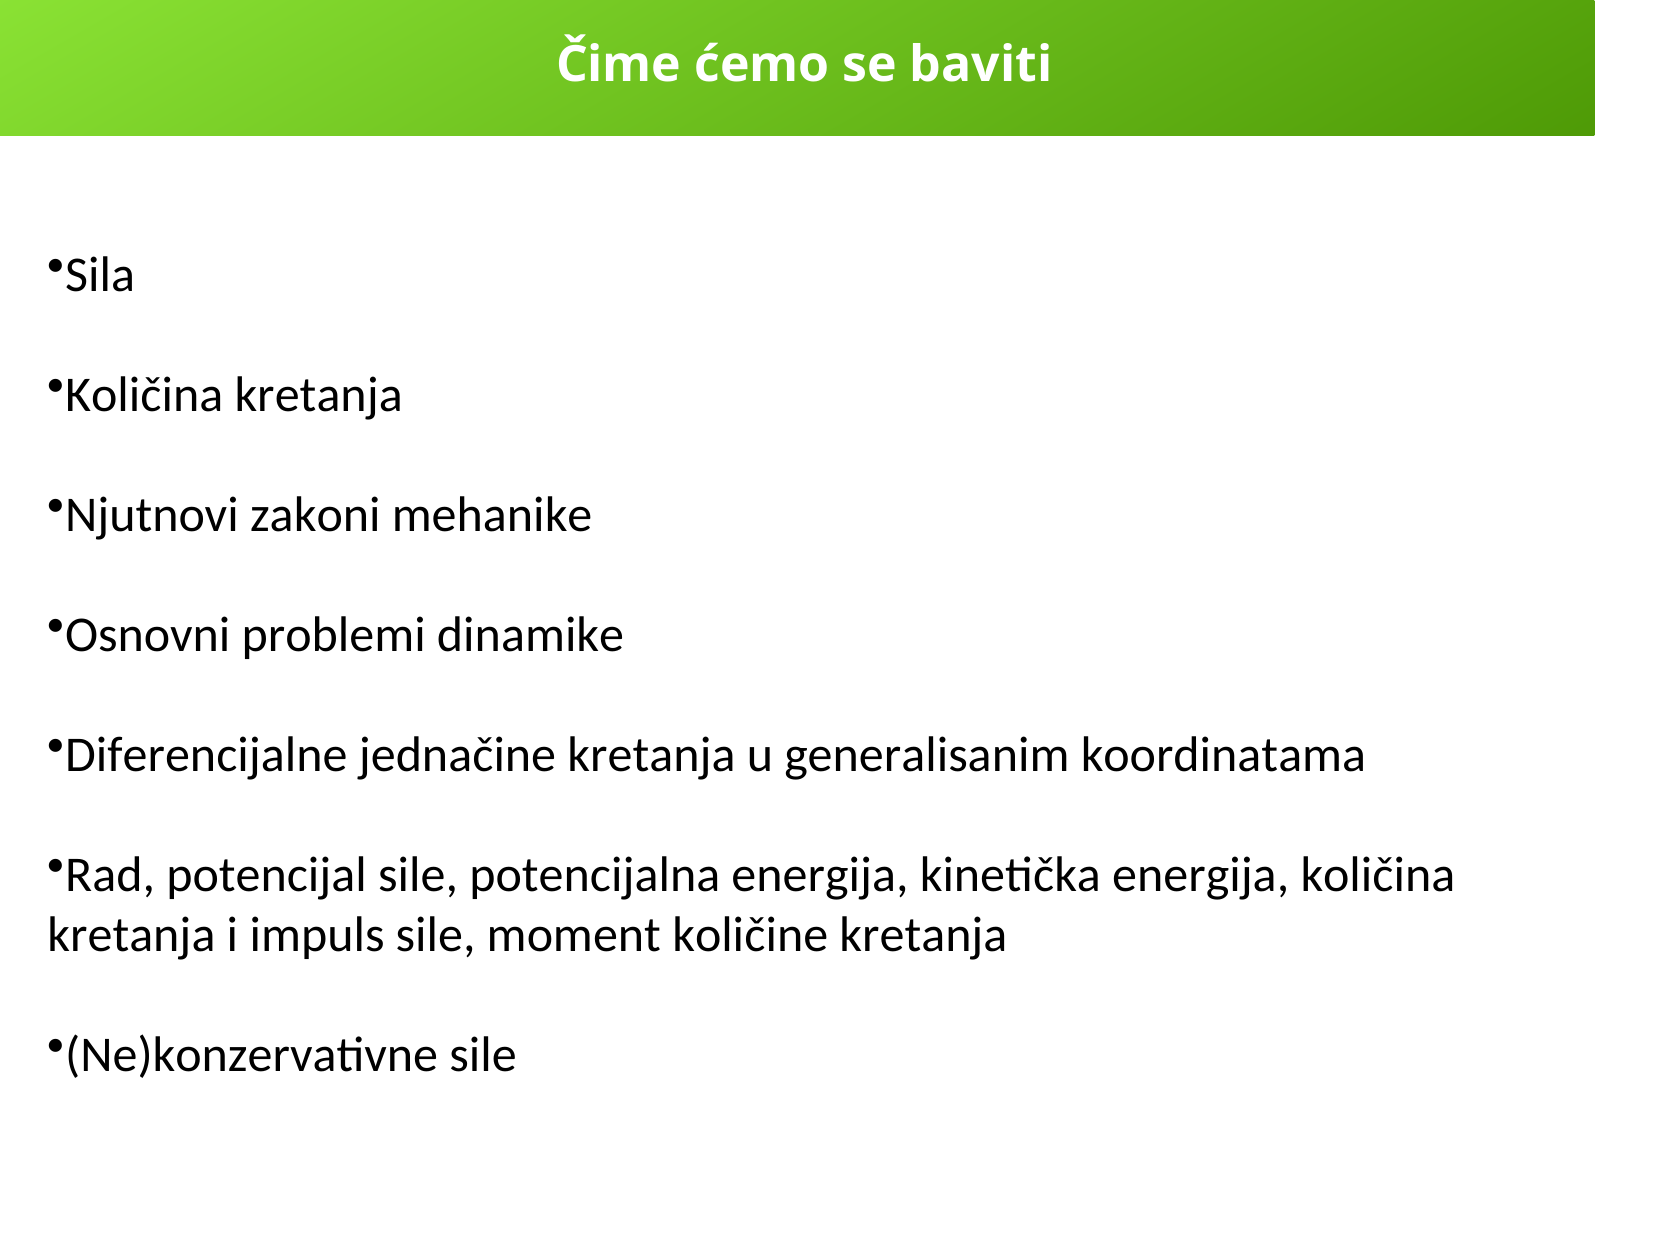

Čime ćemo se baviti
Sila
Količina kretanja
Njutnovi zakoni mehanike
Osnovni problemi dinamike
Diferencijalne jednačine kretanja u generalisanim koordinatama
Rad, potencijal sile, potencijalna energija, kinetička energija, količina kretanja i impuls sile, moment količine kretanja
(Ne)konzervativne sile